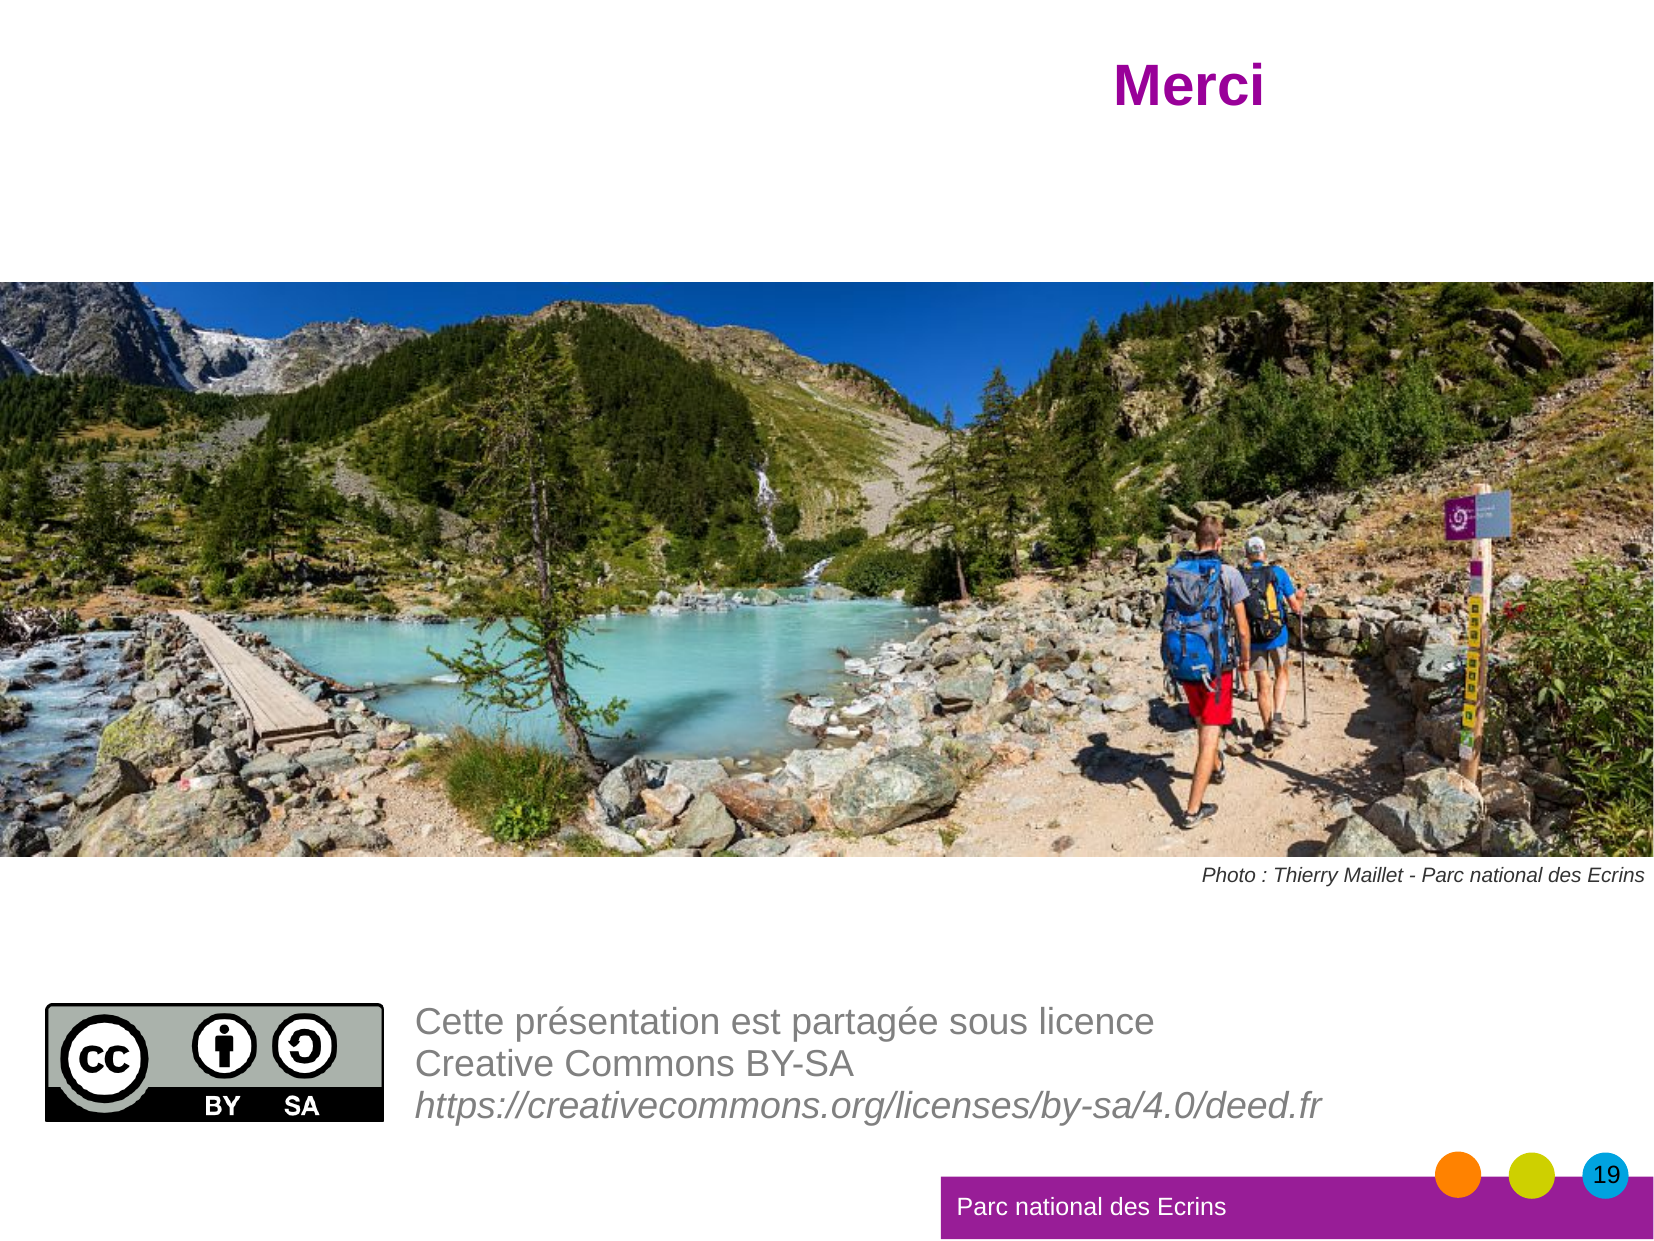

# Merci
Photo : Thierry Maillet - Parc national des Ecrins
Cette présentation est partagée sous licence
Creative Commons BY-SA
https://creativecommons.org/licenses/by-sa/4.0/deed.fr